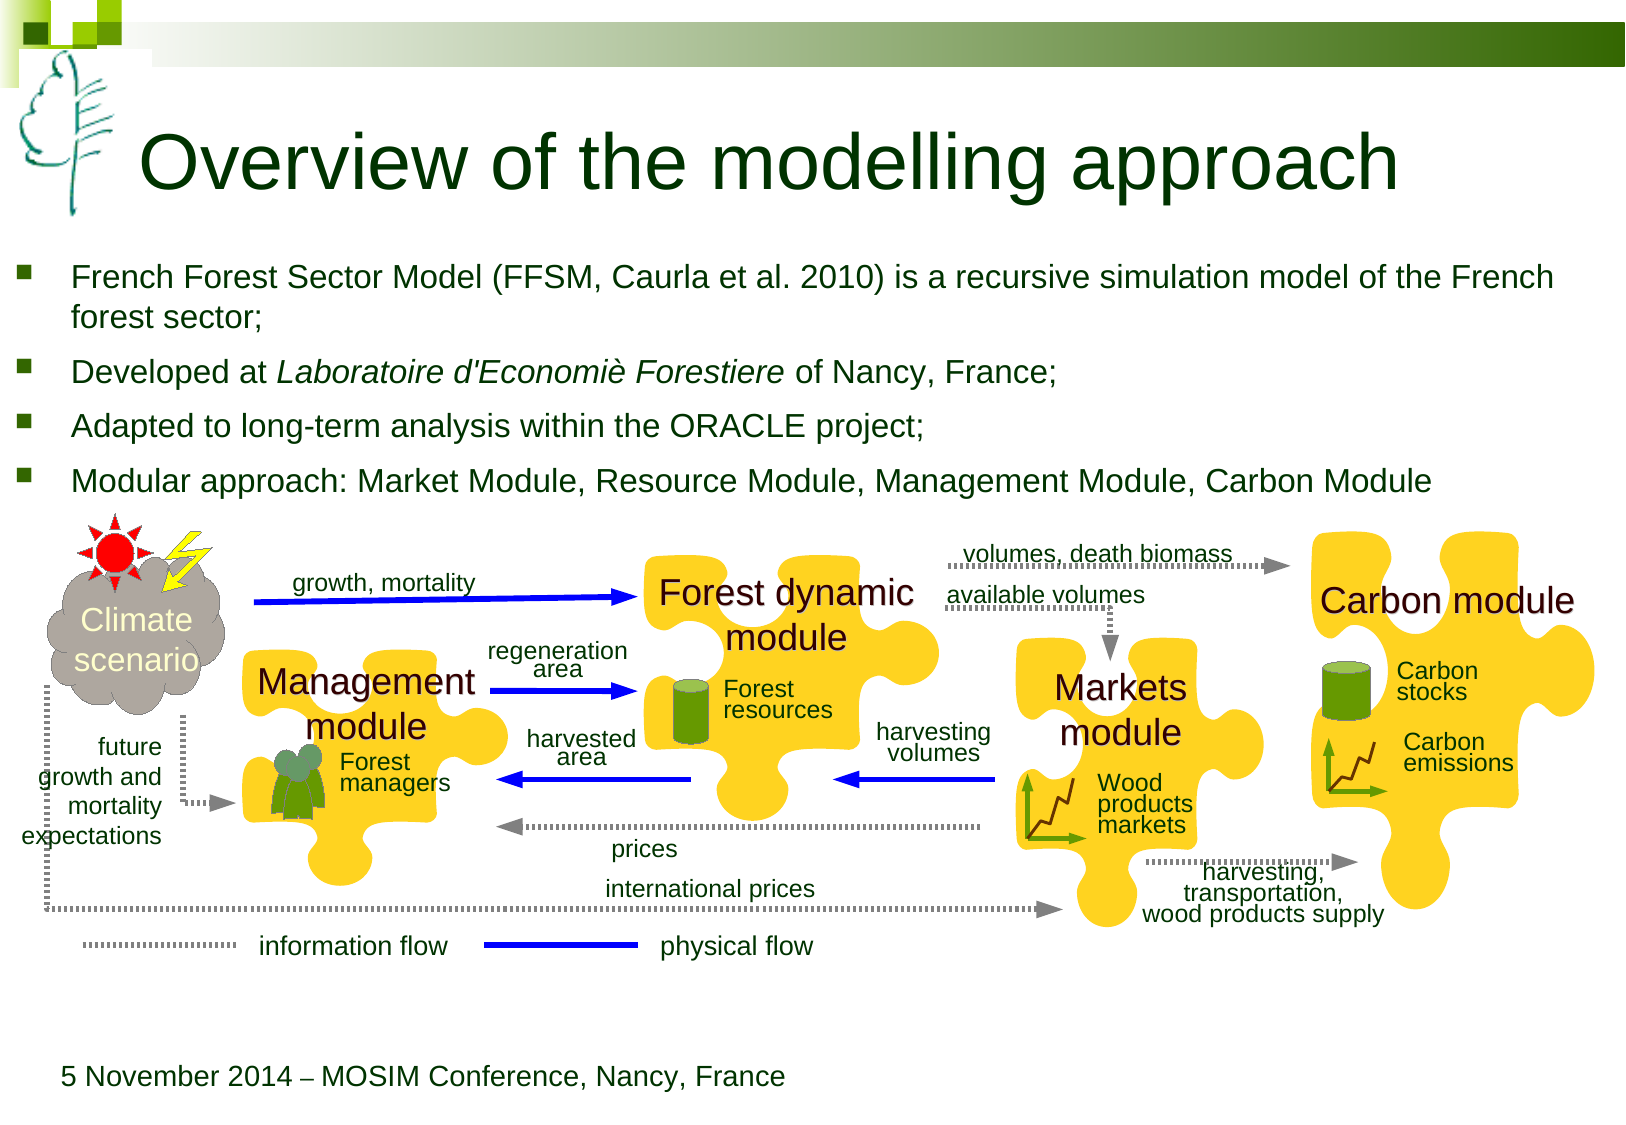

# Overview of the modelling approach
French Forest Sector Model (FFSM, Caurla et al. 2010) is a recursive simulation model of the French forest sector;
Developed at Laboratoire d'Economiè Forestiere of Nancy, France;
Adapted to long-term analysis within the ORACLE project;
Modular approach: Market Module, Resource Module, Management Module, Carbon Module
volumes, death biomass
growth, mortality
Forest dynamic
module
Carbon module
available volumes
Climate
scenario
regeneration
area
Management
module
Markets
module
Carbon
stocks
Forest
resources
harvesting volumes
future growth and mortality expectations
harvested
area
Carbon
emissions
Forest
managers
Wood
products
markets
prices
harvesting, transportation,
wood products supply
international prices
information flow
physical flow